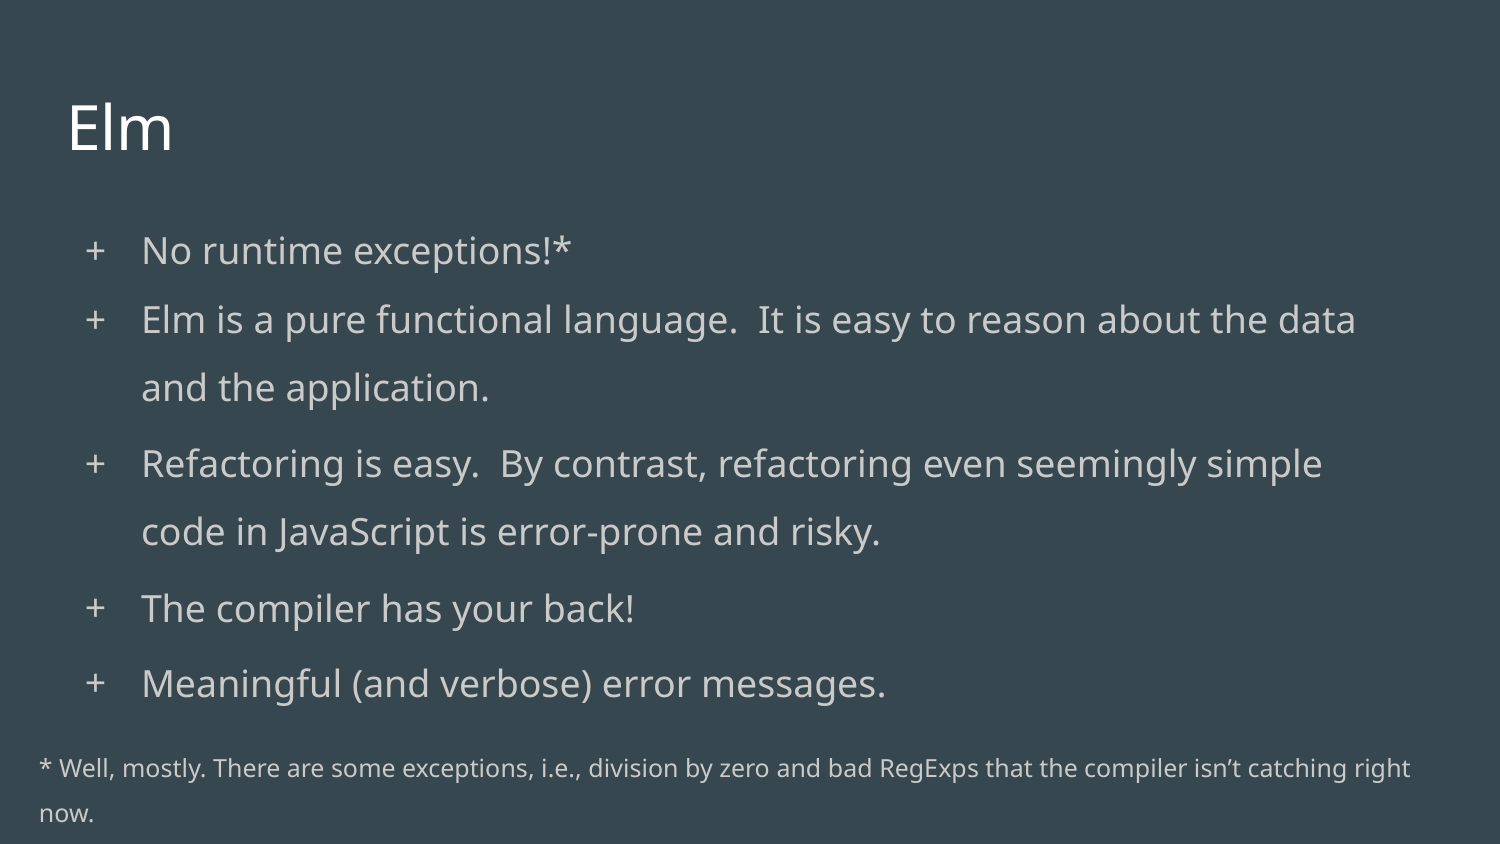

# Elm
No runtime exceptions!*
Elm is a pure functional language. It is easy to reason about the data and the application.
Refactoring is easy. By contrast, refactoring even seemingly simple code in JavaScript is error-prone and risky.
The compiler has your back!
Meaningful (and verbose) error messages.
* Well, mostly. There are some exceptions, i.e., division by zero and bad RegExps that the compiler isn’t catching right now.